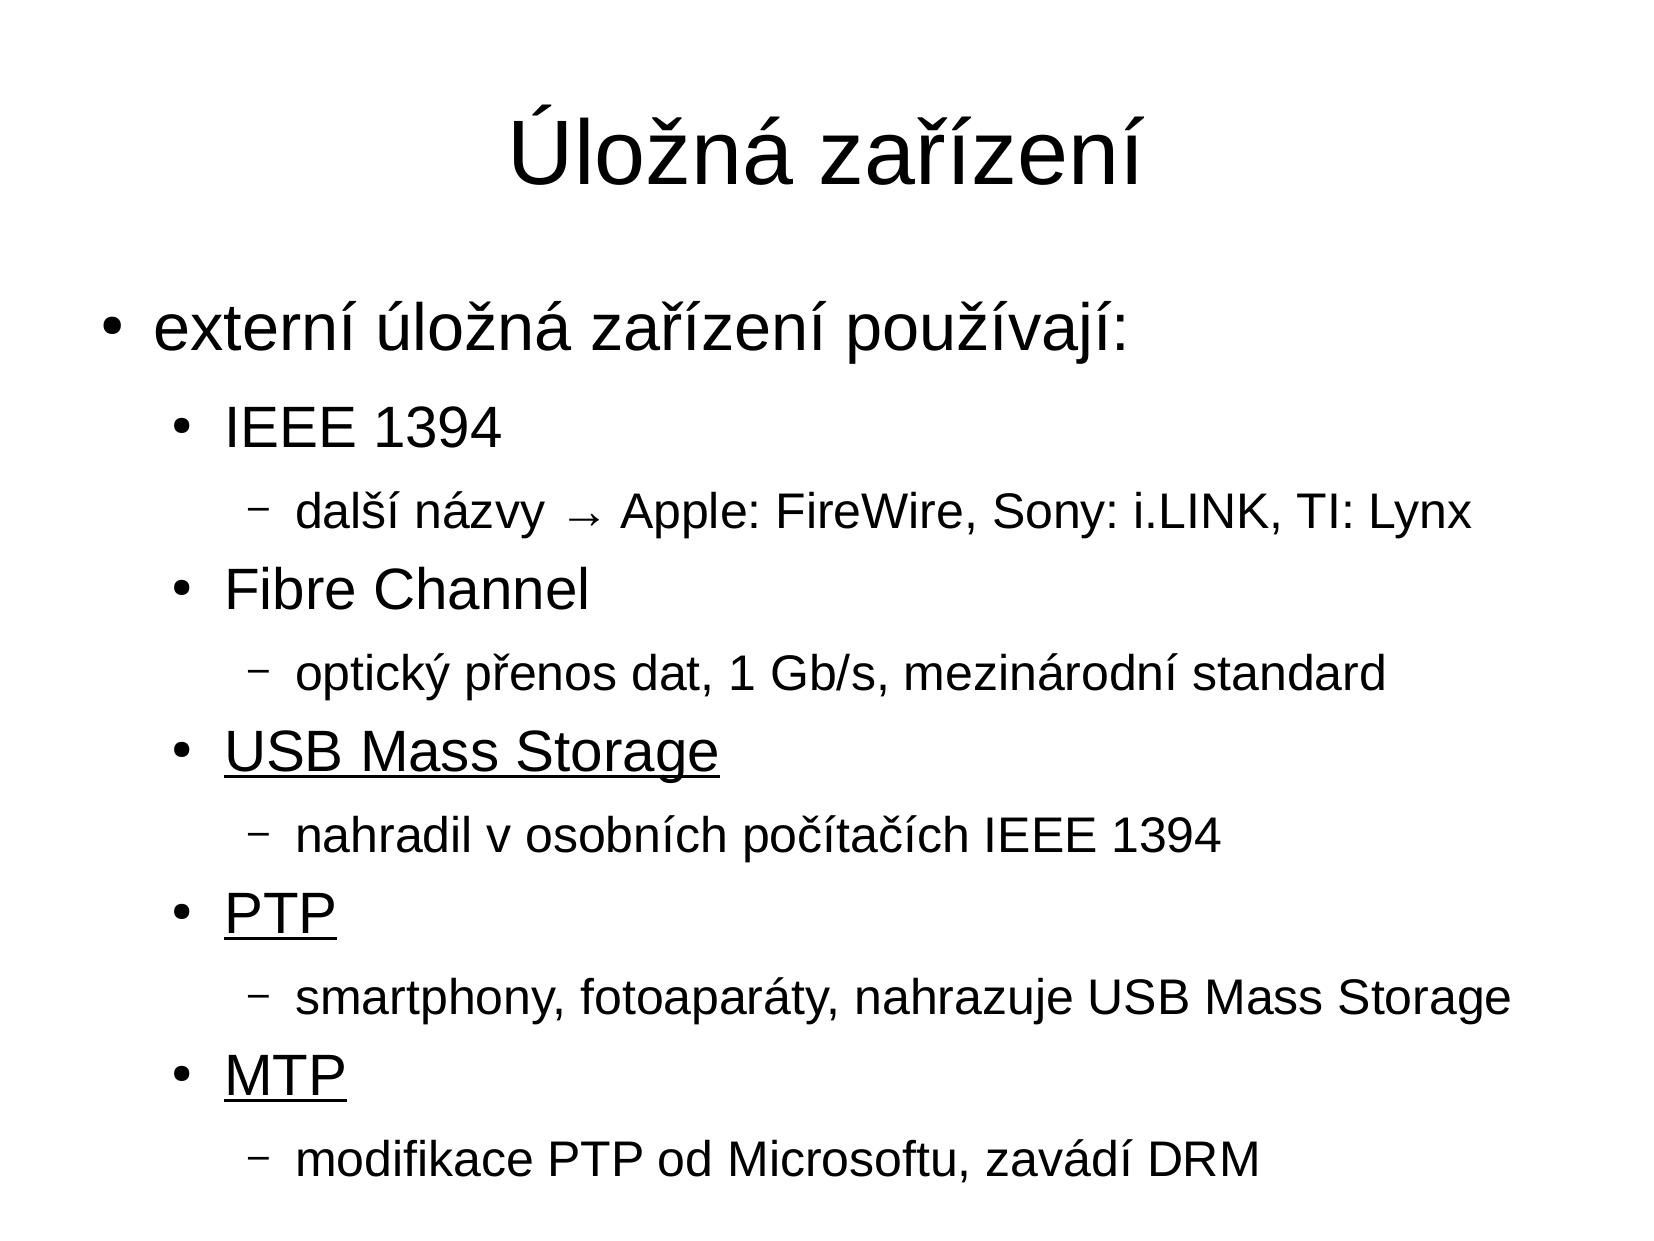

# Úložná zařízení
externí úložná zařízení používají:
IEEE 1394
další názvy → Apple: FireWire, Sony: i.LINK, TI: Lynx
Fibre Channel
optický přenos dat, 1 Gb/s, mezinárodní standard
USB Mass Storage
nahradil v osobních počítačích IEEE 1394
PTP
smartphony, fotoaparáty, nahrazuje USB Mass Storage
MTP
modifikace PTP od Microsoftu, zavádí DRM